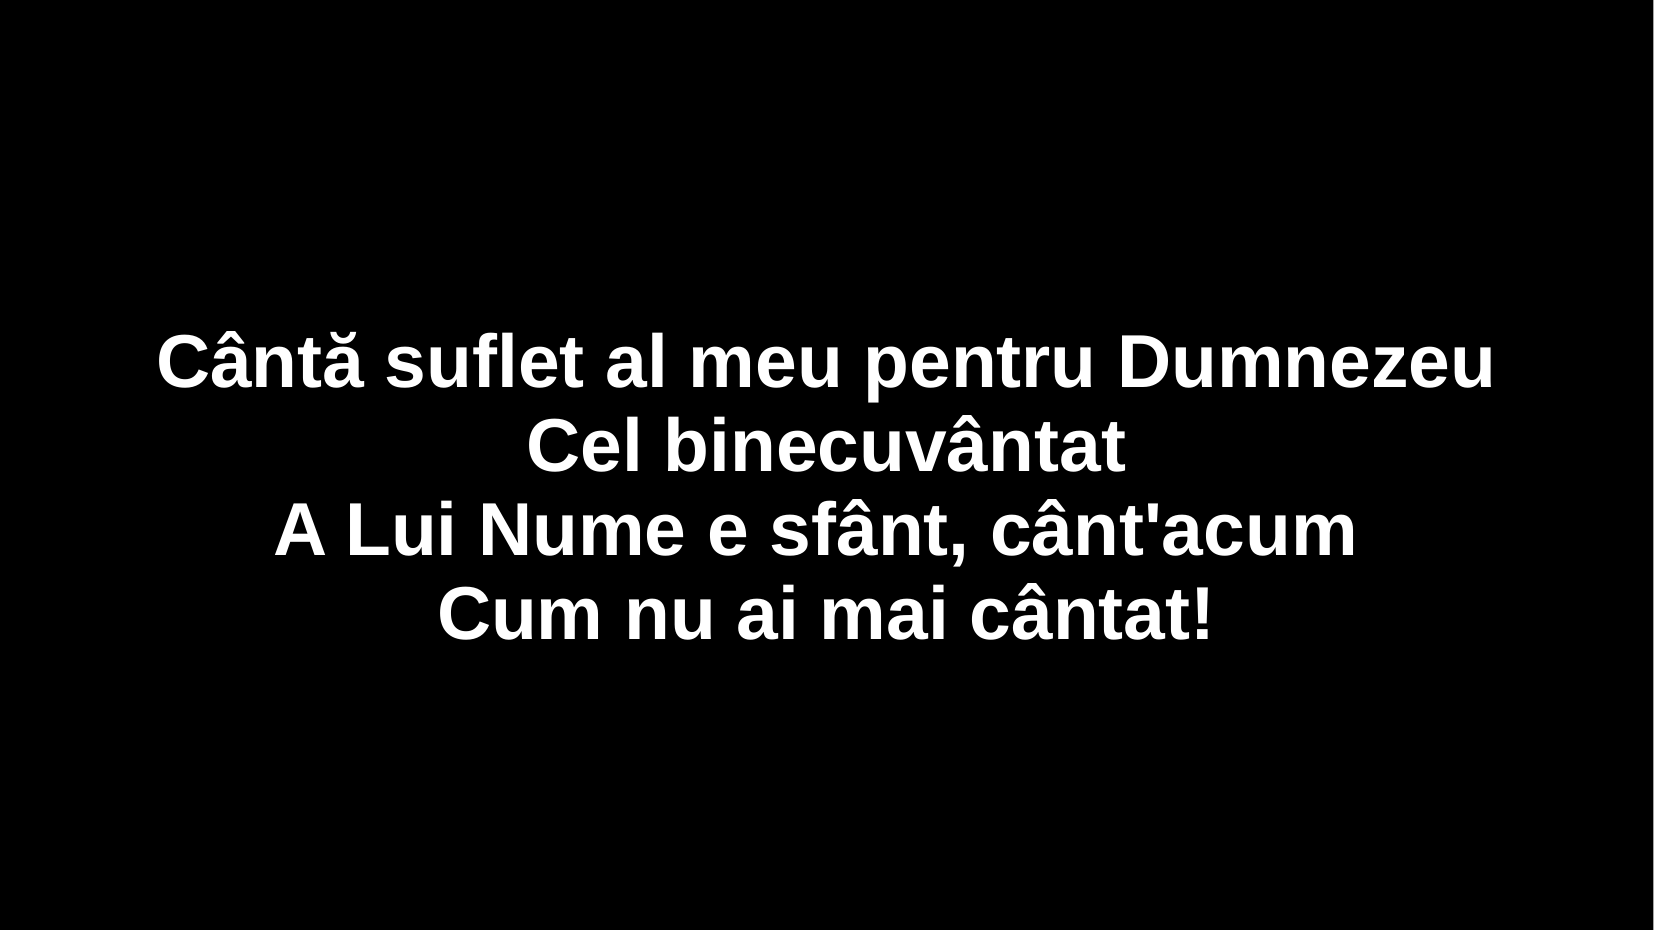

# Cântă suflet al meu pentru Dumnezeu
Cel binecuvântat
A Lui Nume e sfânt, cânt'acum
Cum nu ai mai cântat!